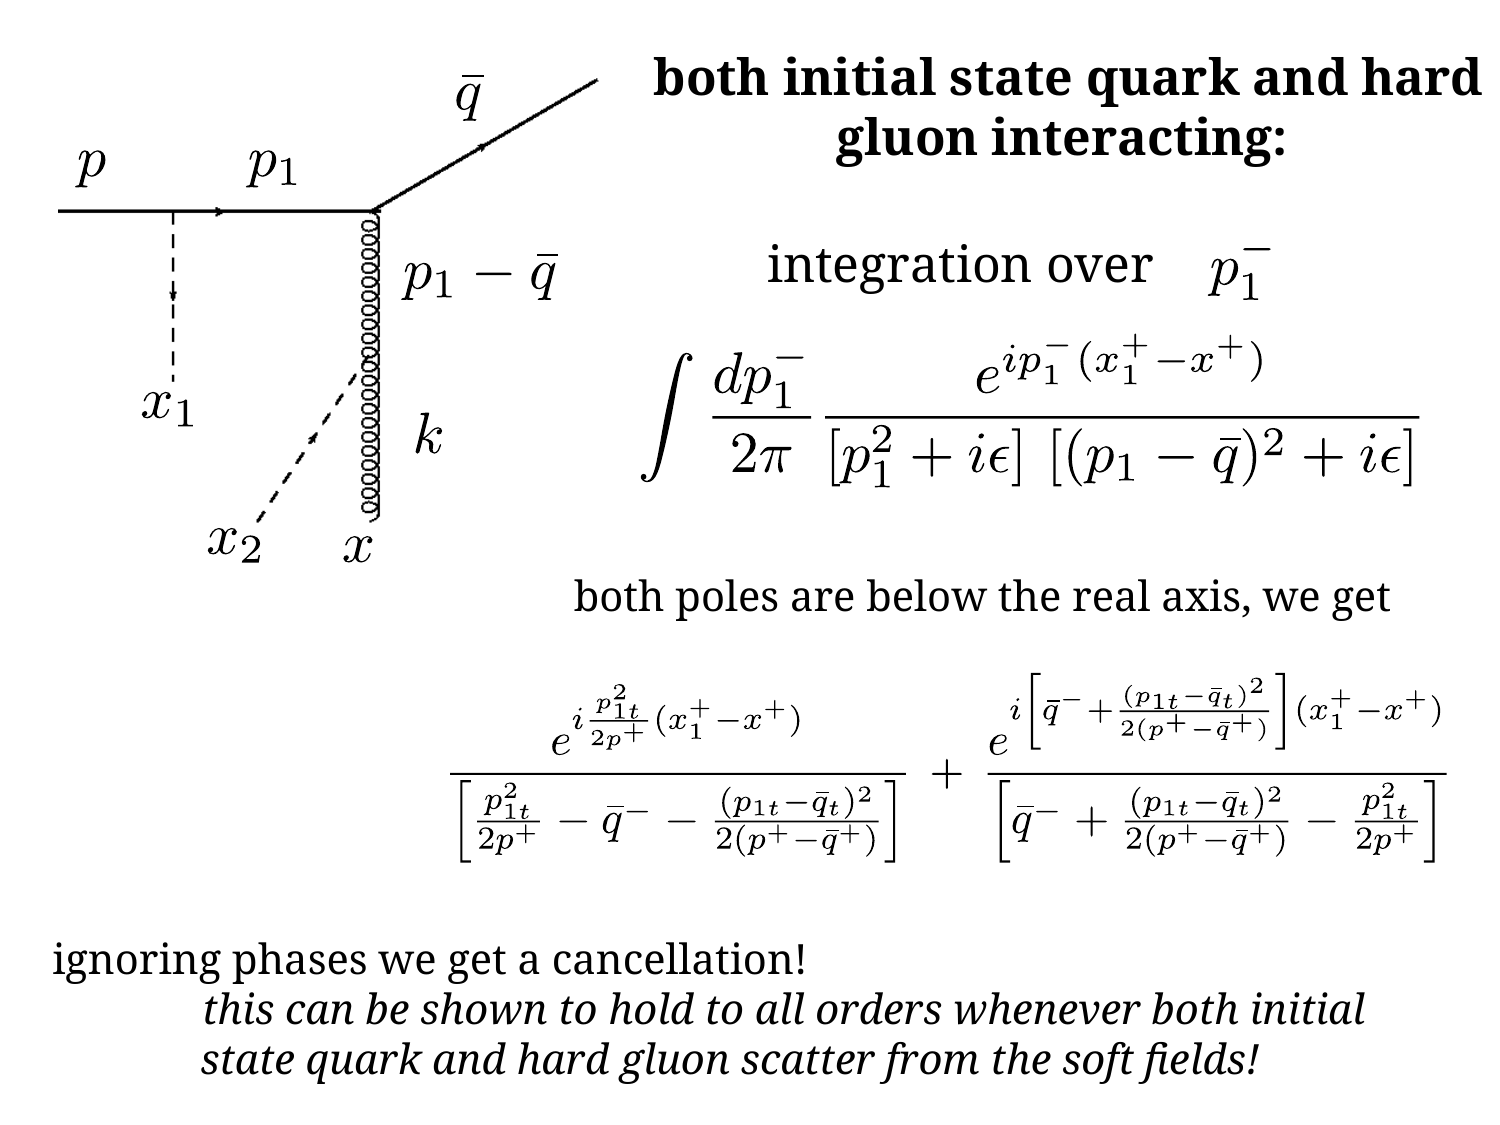

both initial state quark and hard gluon interacting:
integration over
both poles are below the real axis, we get
ignoring phases we get a cancellation!
	this can be shown to hold to all orders whenever both initial
 state quark and hard gluon scatter from the soft fields!